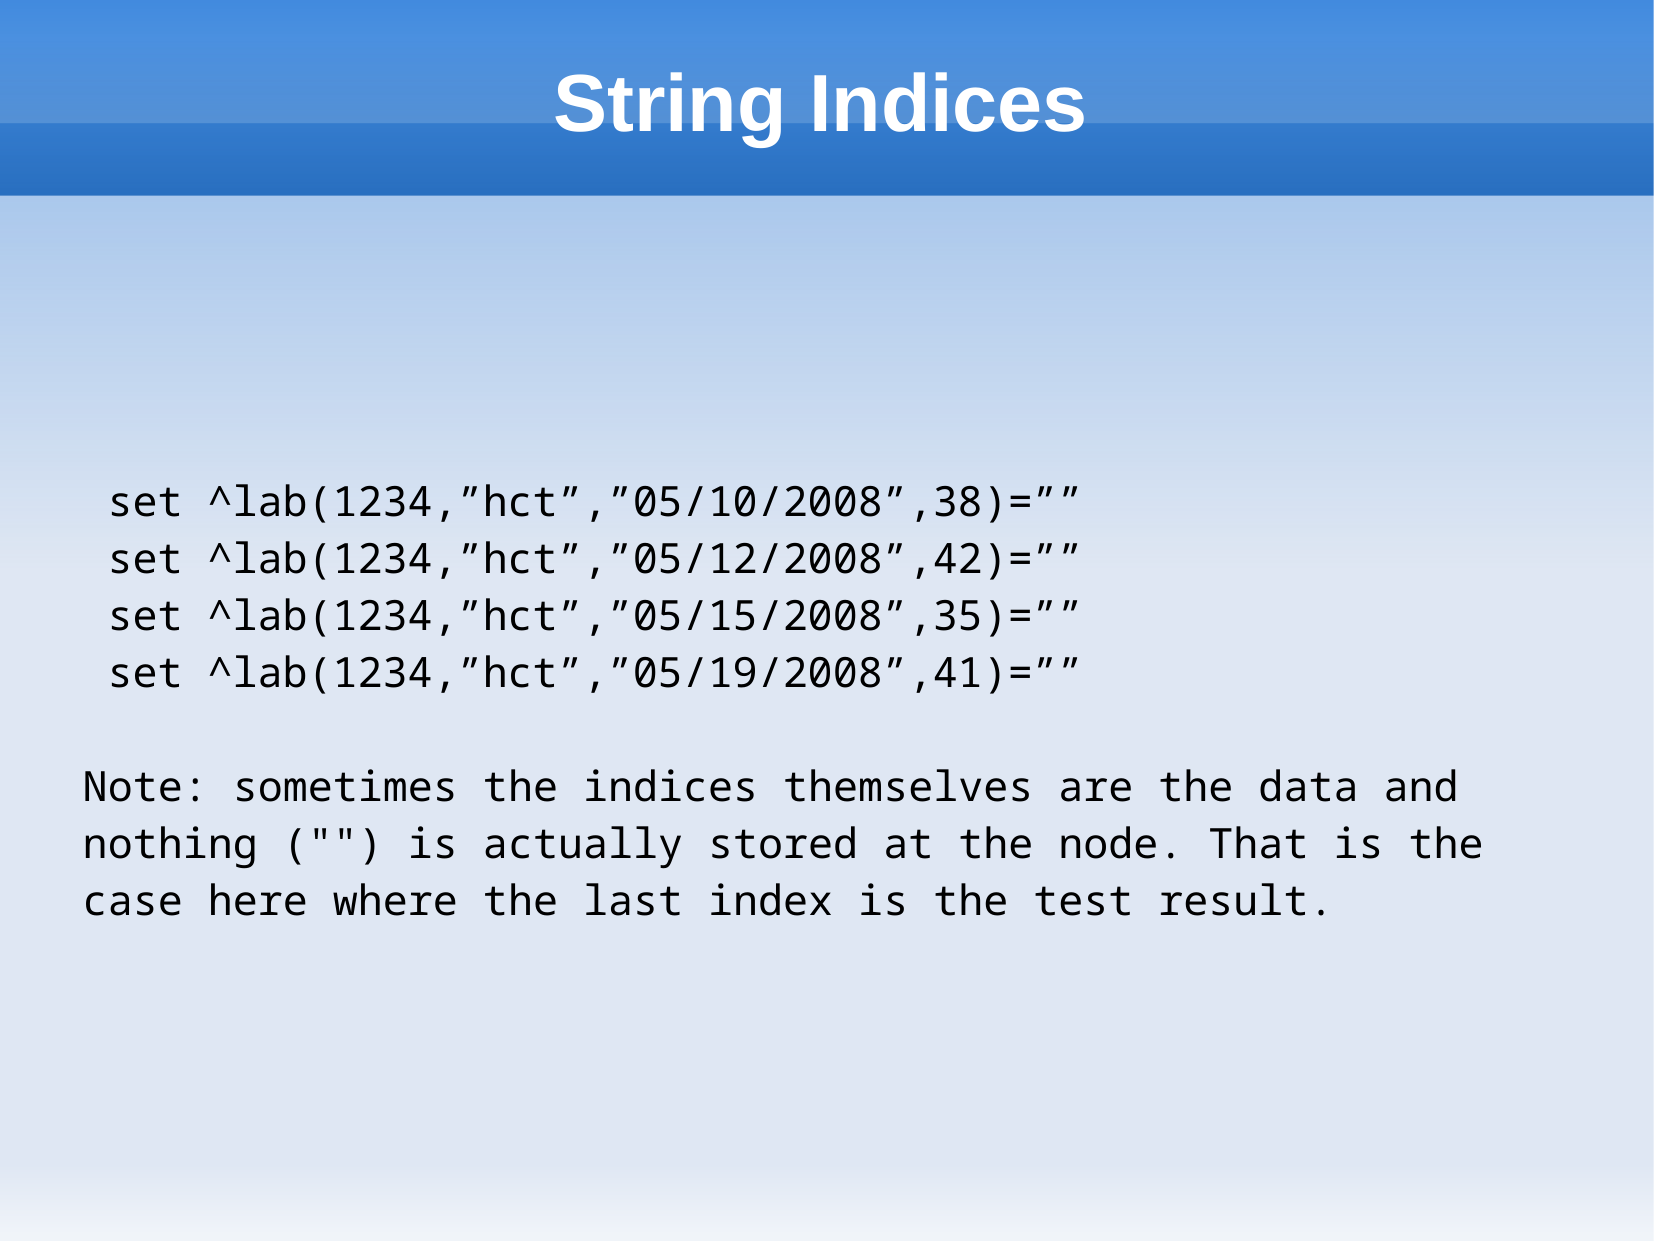

# String Indices
 set ^lab(1234,”hct”,”05/10/2008”,38)=””
 set ^lab(1234,”hct”,”05/12/2008”,42)=””
 set ^lab(1234,”hct”,”05/15/2008”,35)=””
 set ^lab(1234,”hct”,”05/19/2008”,41)=””
Note: sometimes the indices themselves are the data and nothing ("") is actually stored at the node. That is the case here where the last index is the test result.